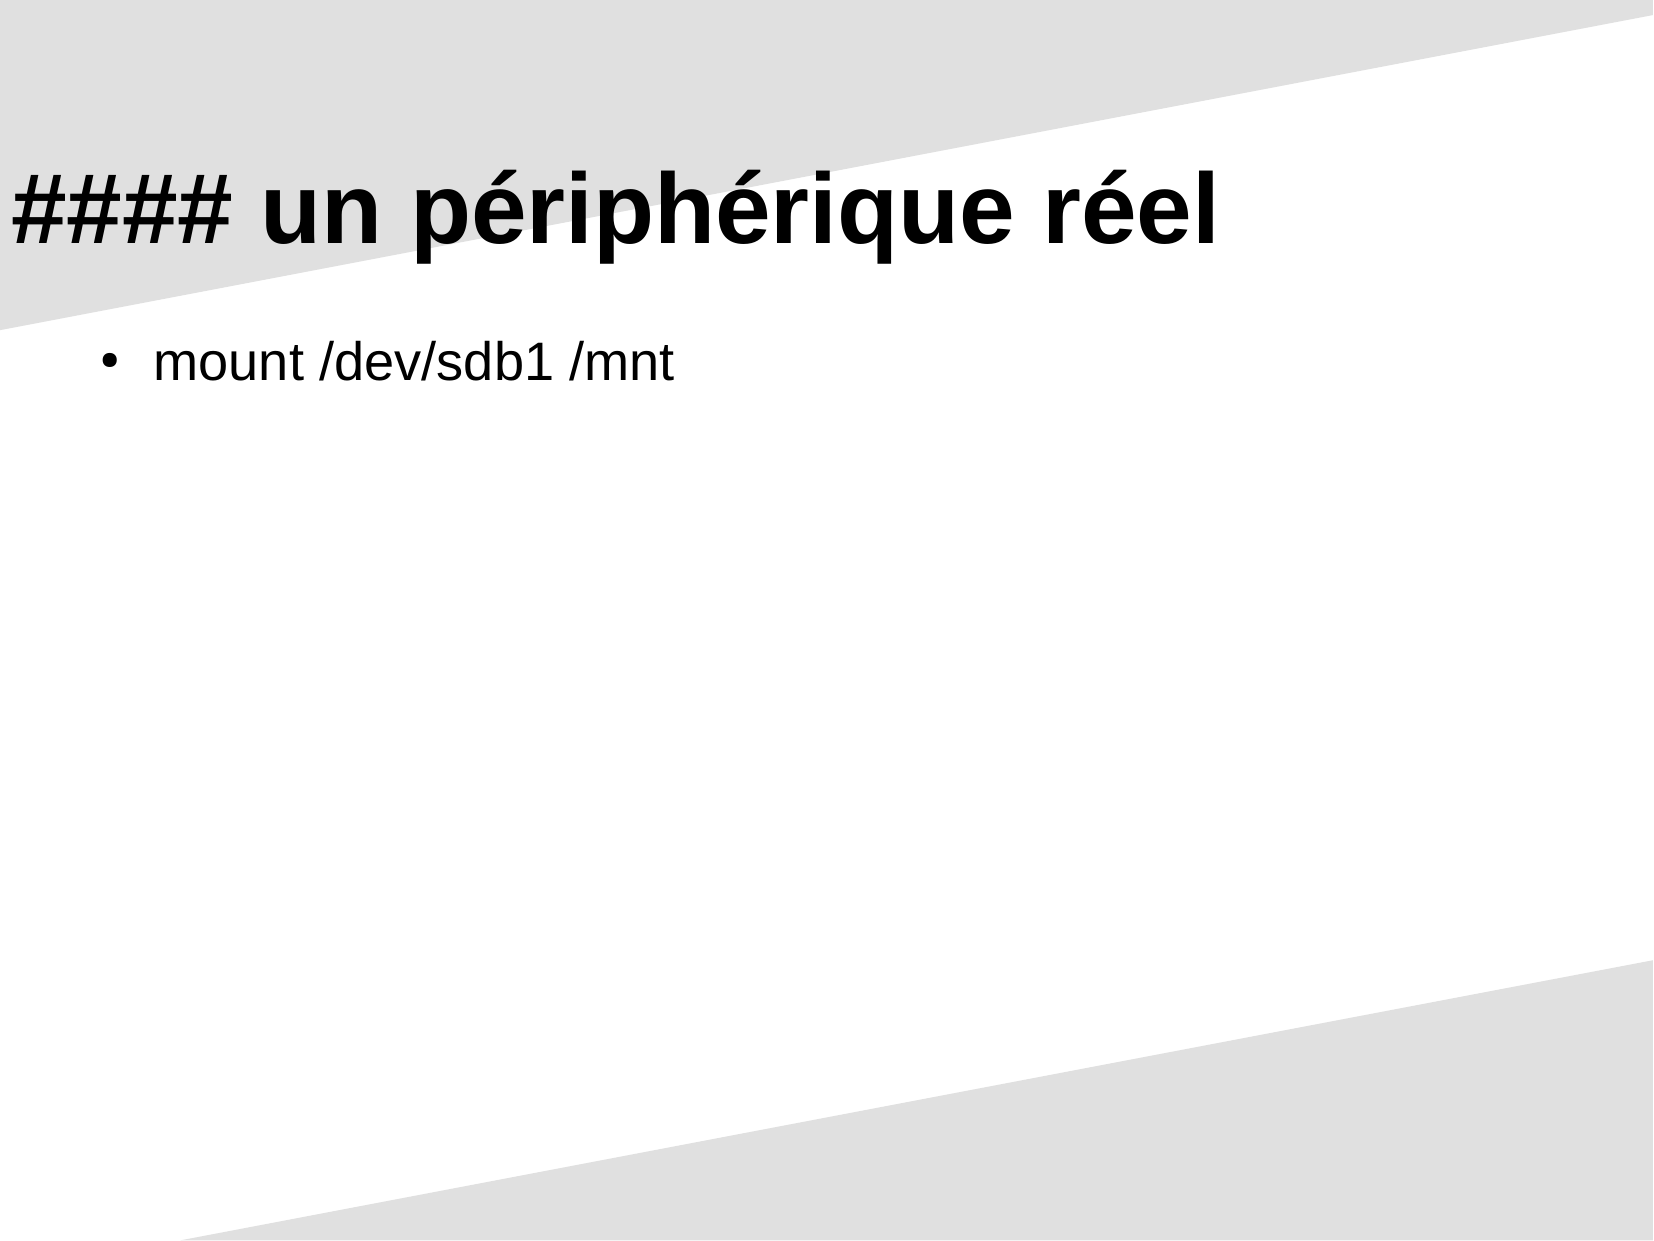

# #### un périphérique réel
mount /dev/sdb1 /mnt